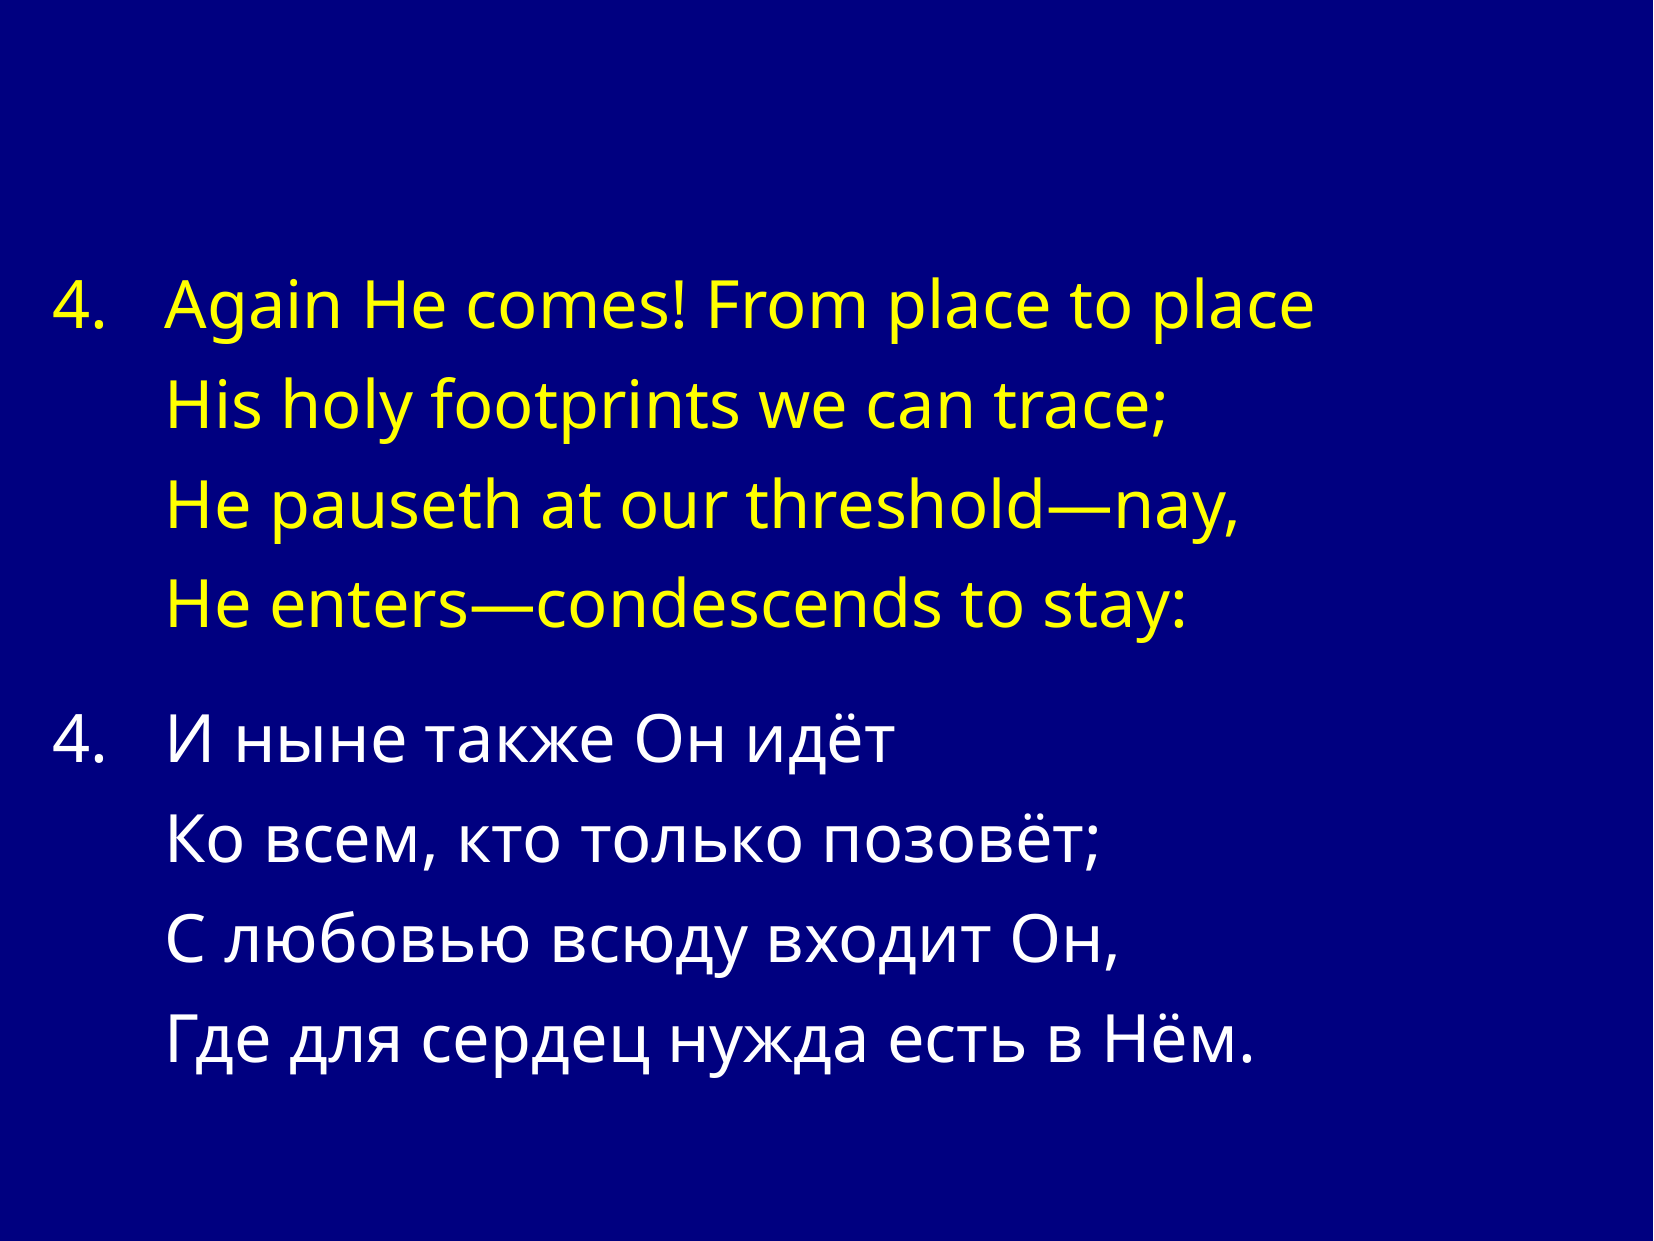

4.	Again He comes! From place to place
	His holy footprints we can trace;
	He pauseth at our threshold—nay,
	He enters—condescends to stay:
4.	И ныне также Он идёт
	Ко всем, кто только позовёт;
	С любовью всюду входит Он,
	Где для сердец нужда есть в Нём.